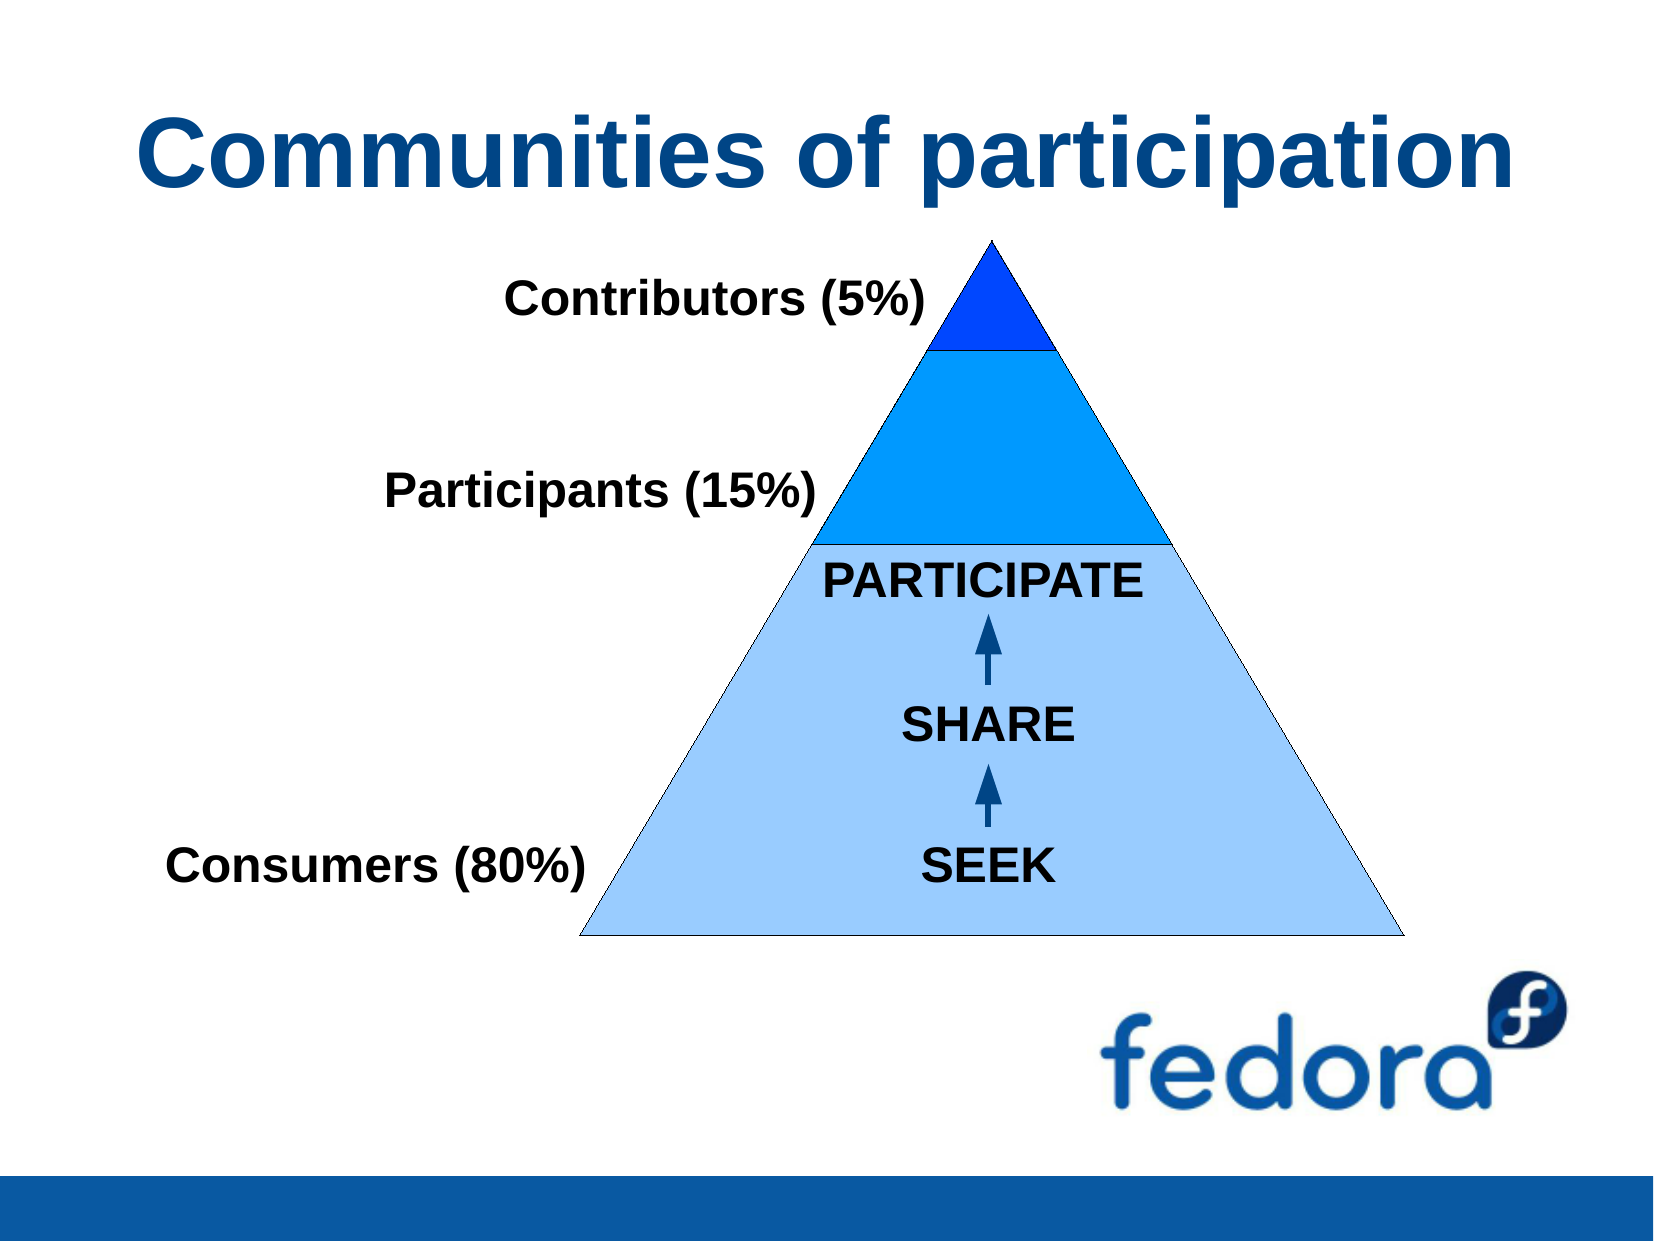

# Communities of participation
Contributors (5%)
Participants (15%)
PARTICIPATE
SHARE
SEEK
Consumers (80%)